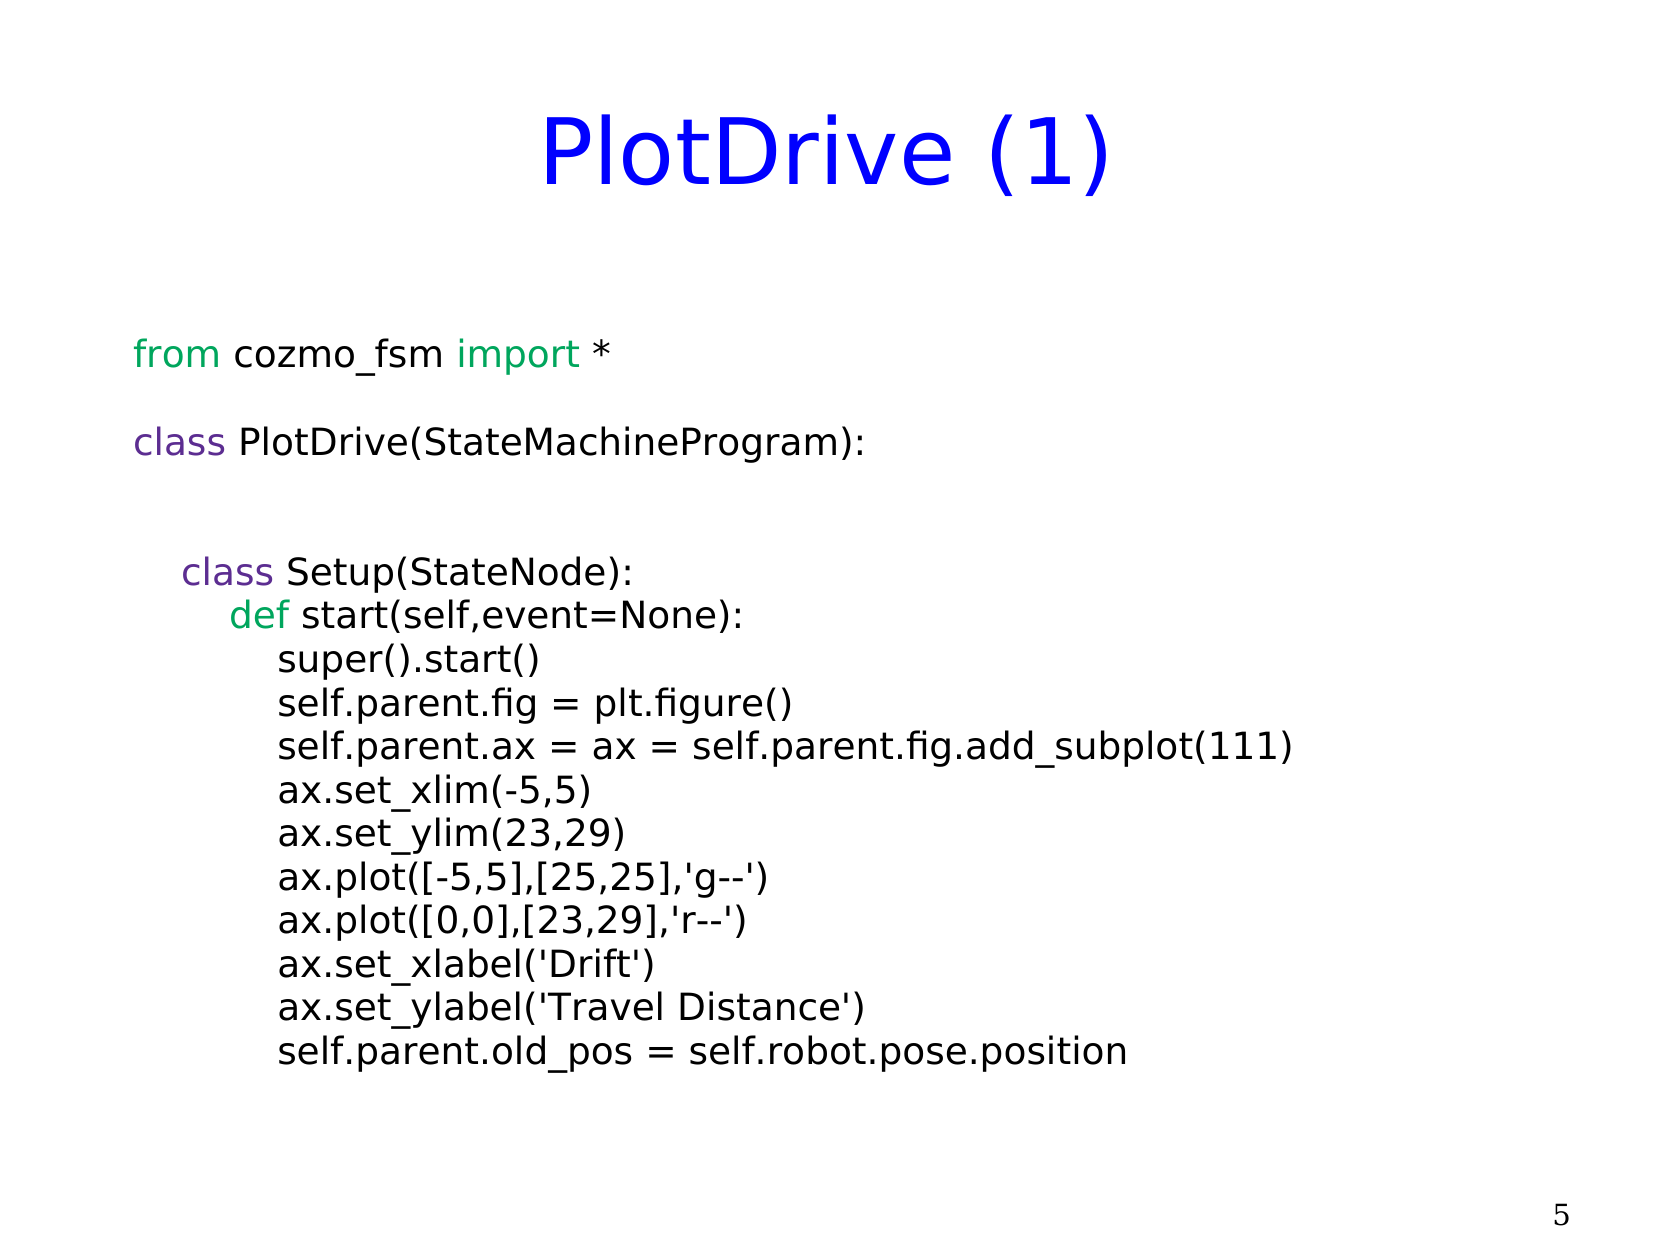

# PlotDrive (1)
from cozmo_fsm import *
class PlotDrive(StateMachineProgram):
 class Setup(StateNode):
 def start(self,event=None):
 super().start()
 self.parent.fig = plt.figure()
 self.parent.ax = ax = self.parent.fig.add_subplot(111)
 ax.set_xlim(-5,5)
 ax.set_ylim(23,29)
 ax.plot([-5,5],[25,25],'g--')
 ax.plot([0,0],[23,29],'r--')
 ax.set_xlabel('Drift')
 ax.set_ylabel('Travel Distance')
 self.parent.old_pos = self.robot.pose.position
5